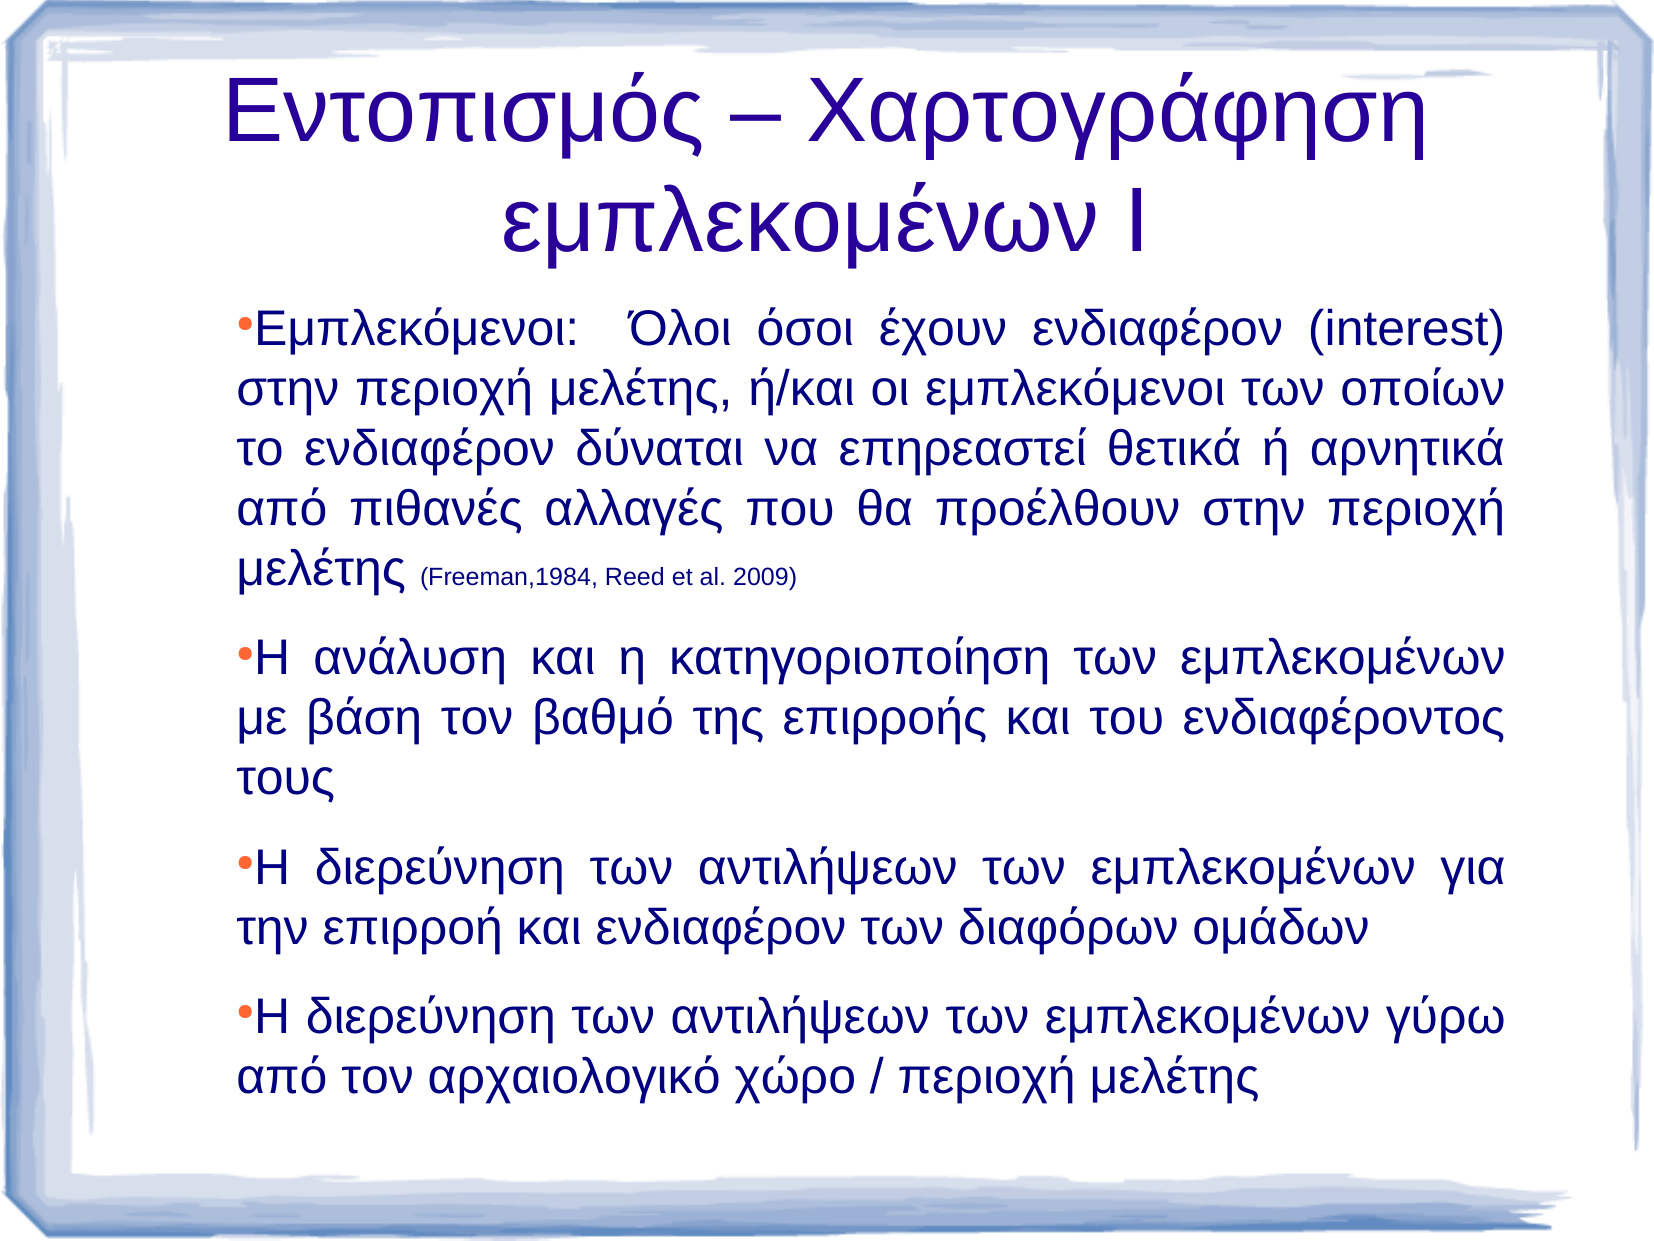

# Εντοπισμός – Χαρτογράφηση εμπλεκομένων Ι
Εμπλεκόμενοι: Όλοι όσοι έχουν ενδιαφέρον (interest) στην περιοχή μελέτης, ή/και οι εμπλεκόμενοι των οποίων το ενδιαφέρον δύναται να επηρεαστεί θετικά ή αρνητικά από πιθανές αλλαγές που θα προέλθουν στην περιοχή μελέτης (Freeman,1984, Reed et al. 2009)
Η ανάλυση και η κατηγοριοποίηση των εμπλεκομένων με βάση τον βαθμό της επιρροής και του ενδιαφέροντος τους
Η διερεύνηση των αντιλήψεων των εμπλεκομένων για την επιρροή και ενδιαφέρον των διαφόρων ομάδων
Η διερεύνηση των αντιλήψεων των εμπλεκομένων γύρω από τον αρχαιολογικό χώρο / περιοχή μελέτης